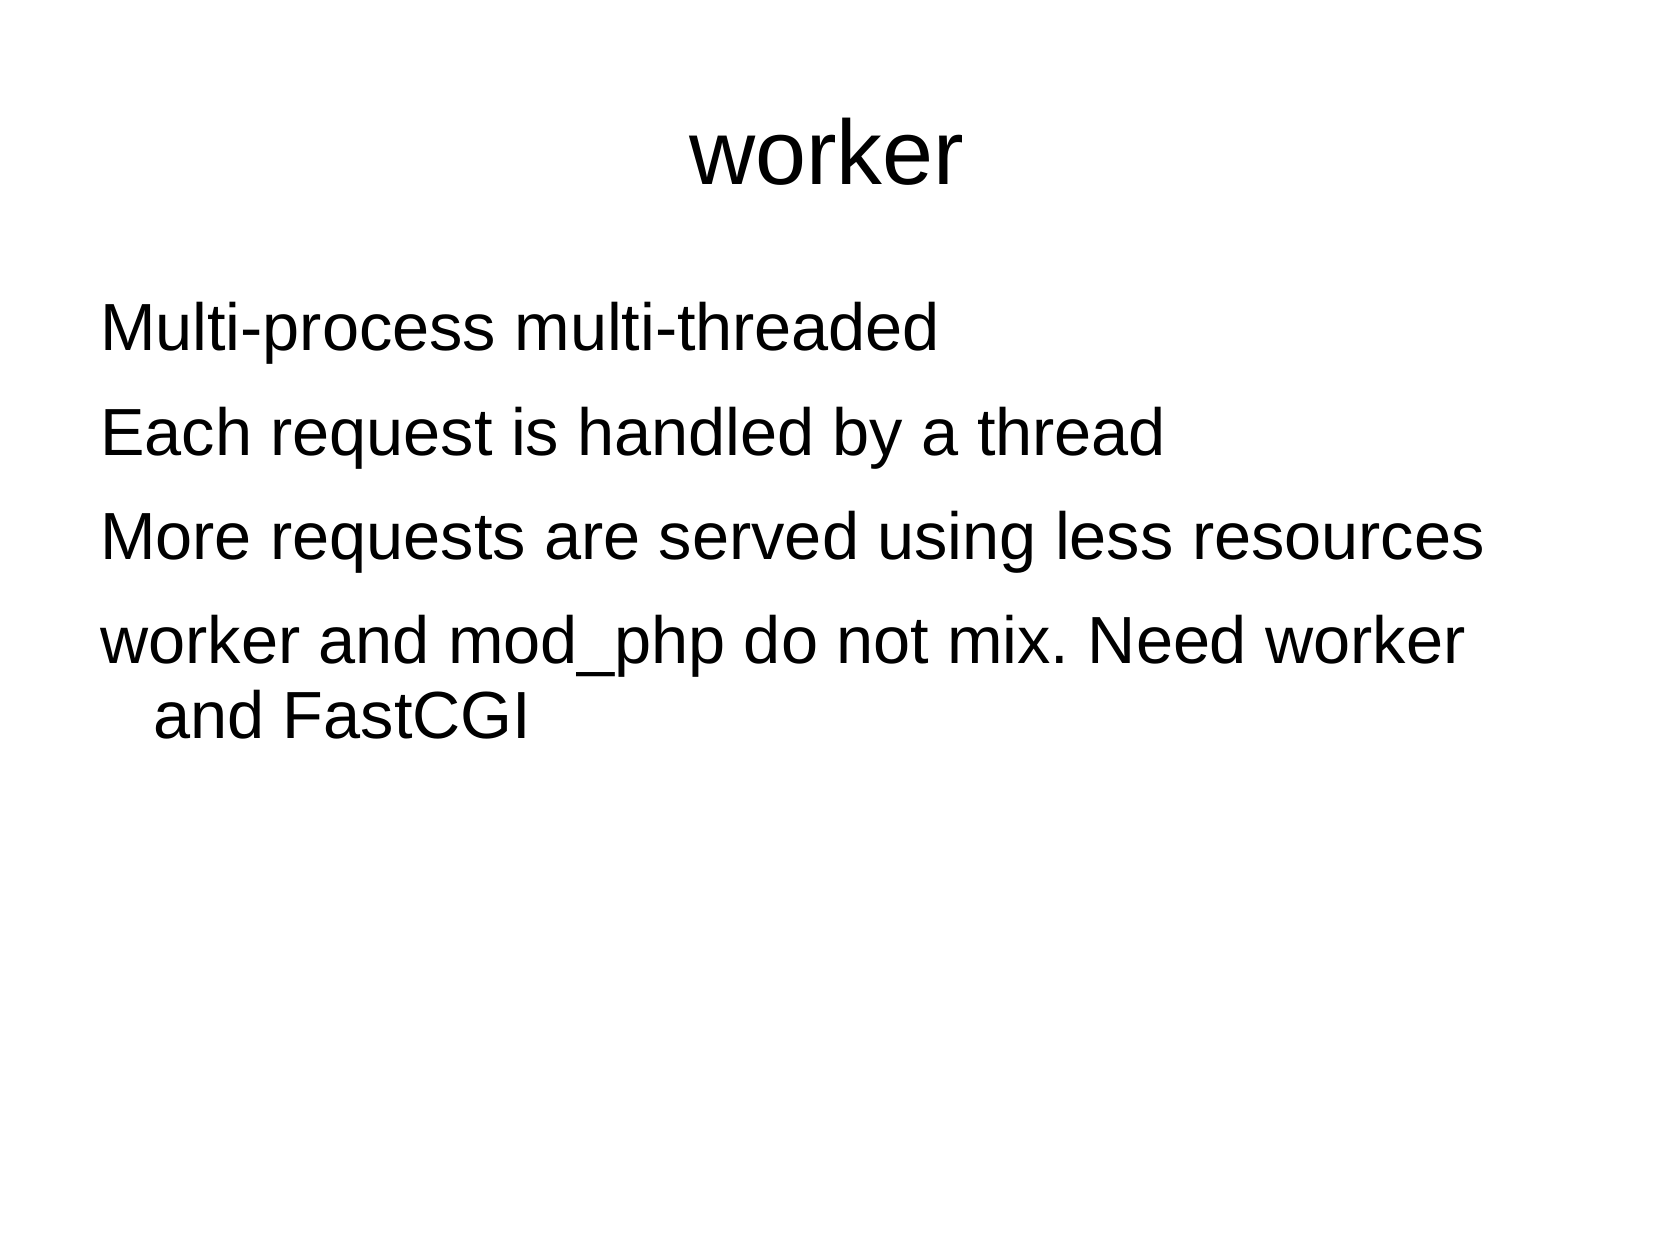

# worker
Multi-process multi-threaded
Each request is handled by a thread
More requests are served using less resources
worker and mod_php do not mix. Need worker and FastCGI